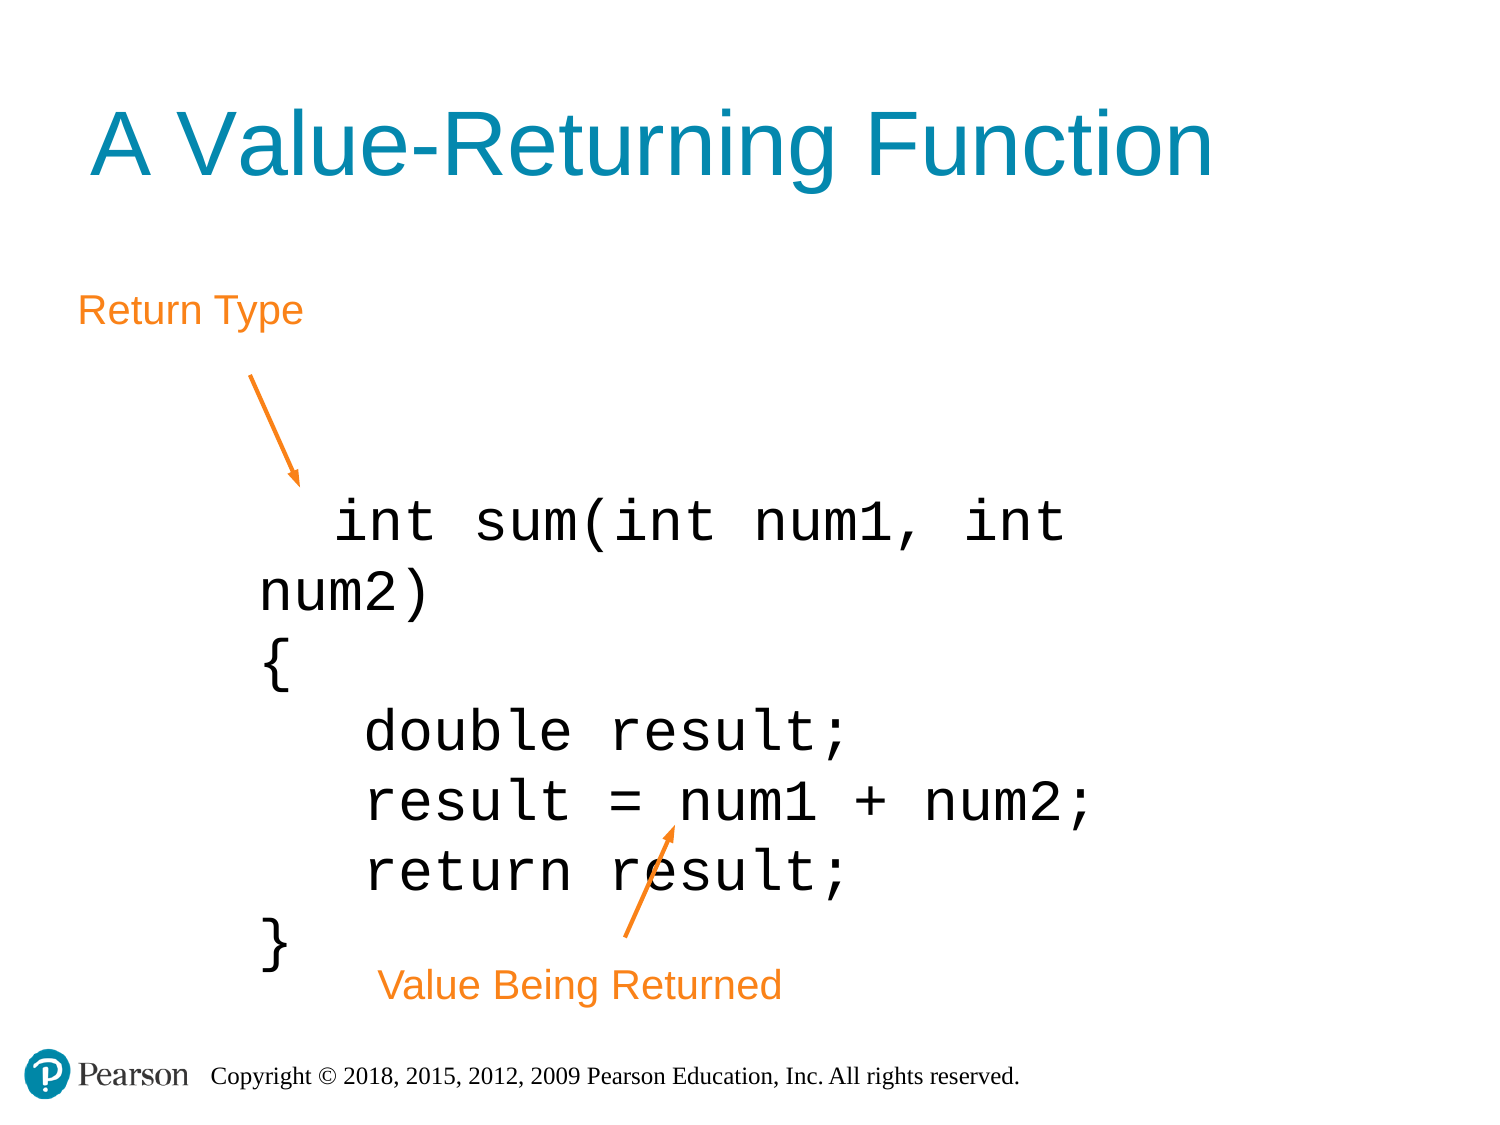

# A Value-Returning Function
Return Type
	int sum(int num1, int num2)
{
 double result;
 result = num1 + num2;
 return result;
}
Value Being Returned